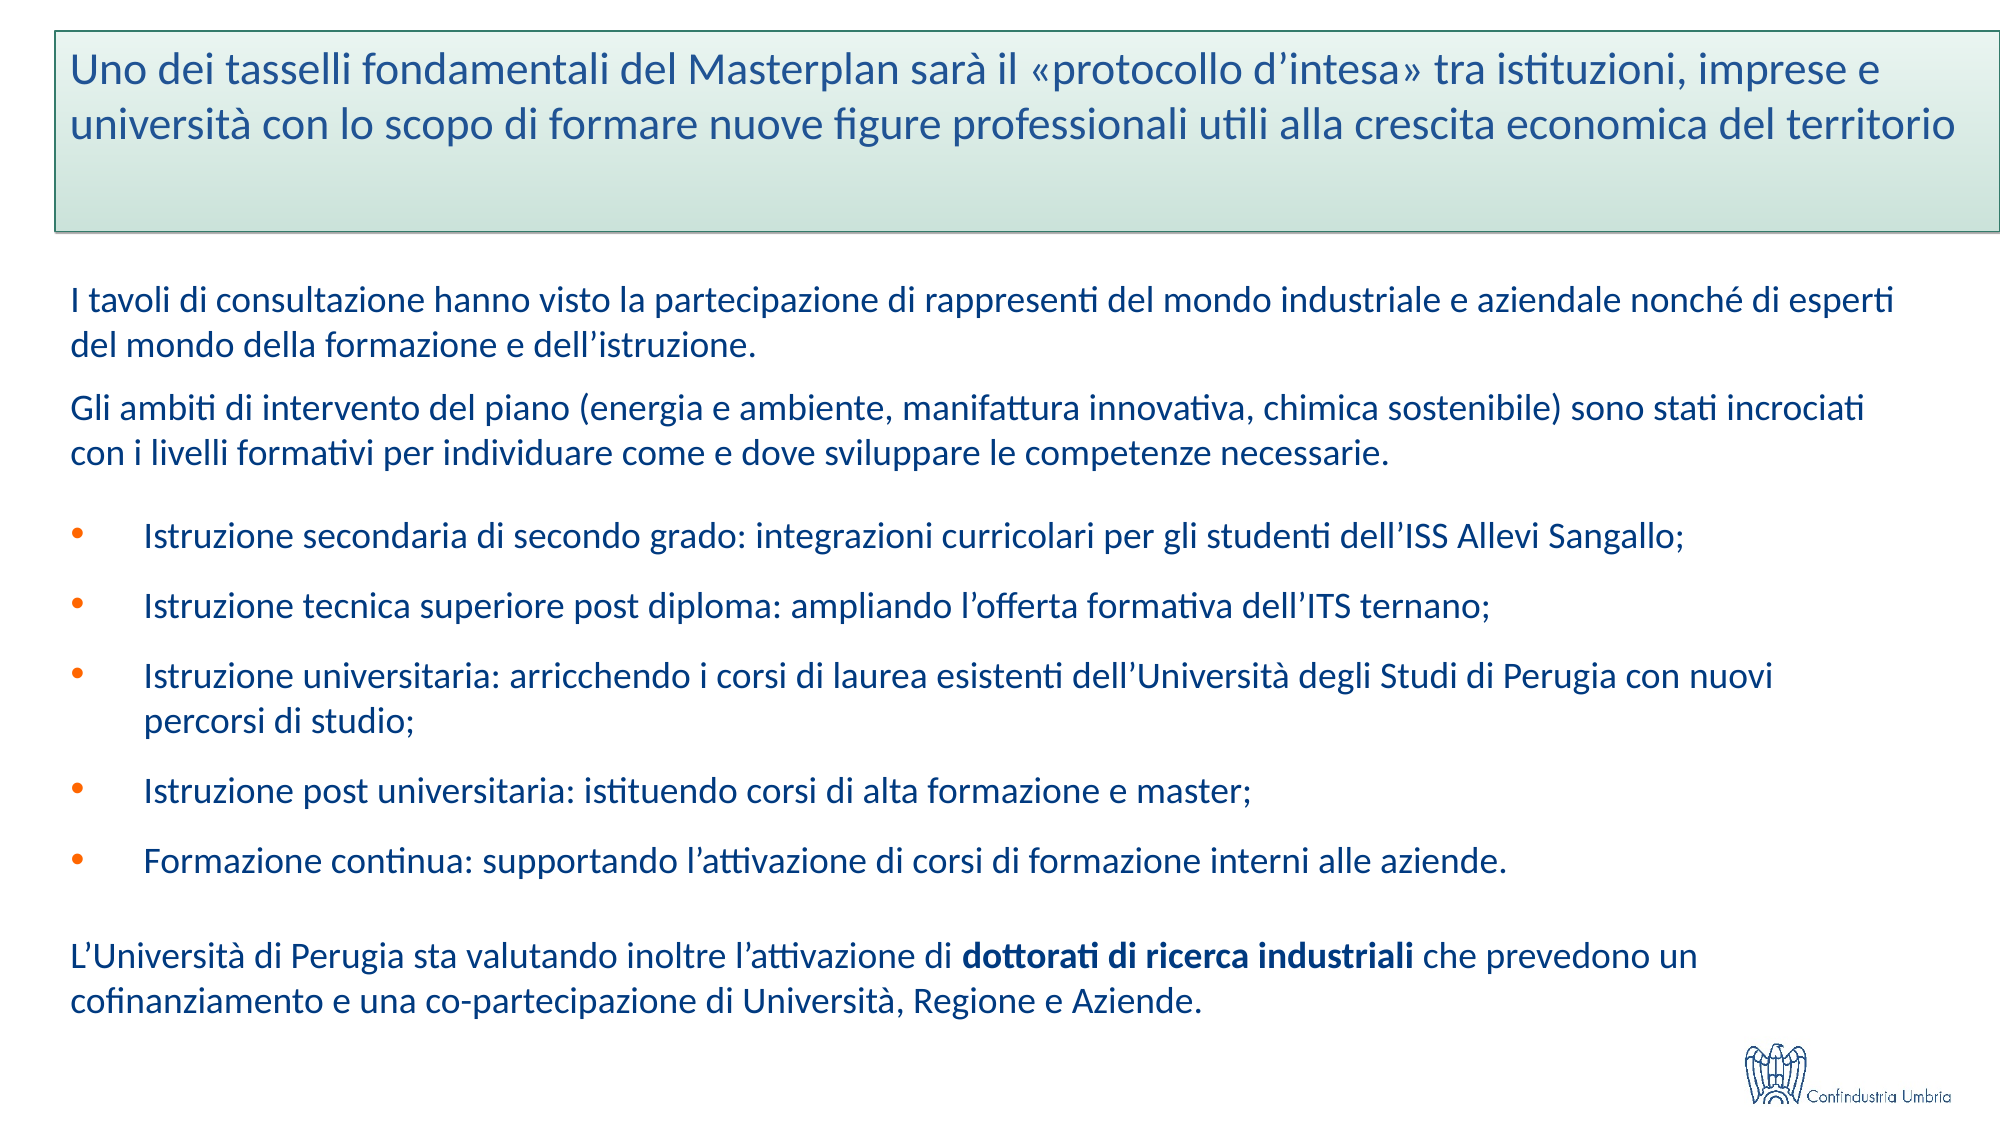

Uno dei tasselli fondamentali del Masterplan sarà il «protocollo d’intesa» tra istituzioni, imprese e università con lo scopo di formare nuove figure professionali utili alla crescita economica del territorio
# I tavoli di consultazione hanno visto la partecipazione di rappresenti del mondo industriale e aziendale nonché di esperti del mondo della formazione e dell’istruzione.
Gli ambiti di intervento del piano (energia e ambiente, manifattura innovativa, chimica sostenibile) sono stati incrociati con i livelli formativi per individuare come e dove sviluppare le competenze necessarie.
Istruzione secondaria di secondo grado: integrazioni curricolari per gli studenti dell’ISS Allevi Sangallo;
Istruzione tecnica superiore post diploma: ampliando l’offerta formativa dell’ITS ternano;
Istruzione universitaria: arricchendo i corsi di laurea esistenti dell’Università degli Studi di Perugia con nuovi percorsi di studio;
Istruzione post universitaria: istituendo corsi di alta formazione e master;
Formazione continua: supportando l’attivazione di corsi di formazione interni alle aziende.
L’Università di Perugia sta valutando inoltre l’attivazione di dottorati di ricerca industriali che prevedono un cofinanziamento e una co-partecipazione di Università, Regione e Aziende.